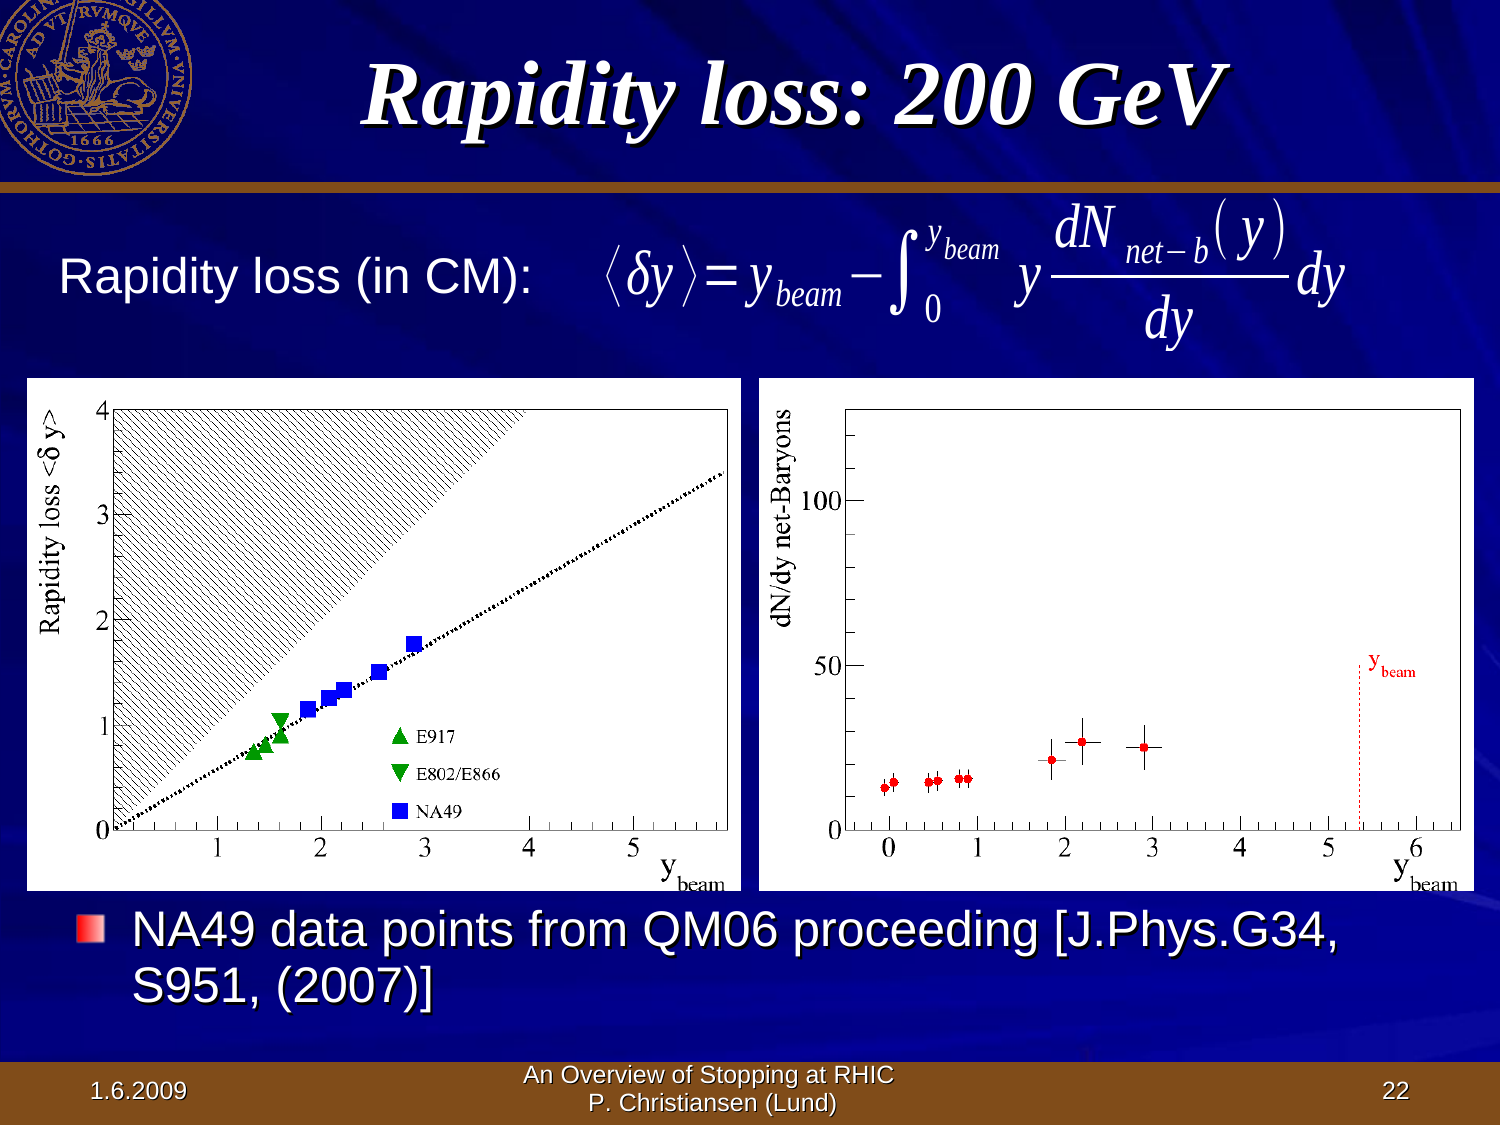

# Rapidity loss: 200 GeV
Rapidity loss (in CM):
NA49 data points from QM06 proceeding [J.Phys.G34, S951, (2007)]
22